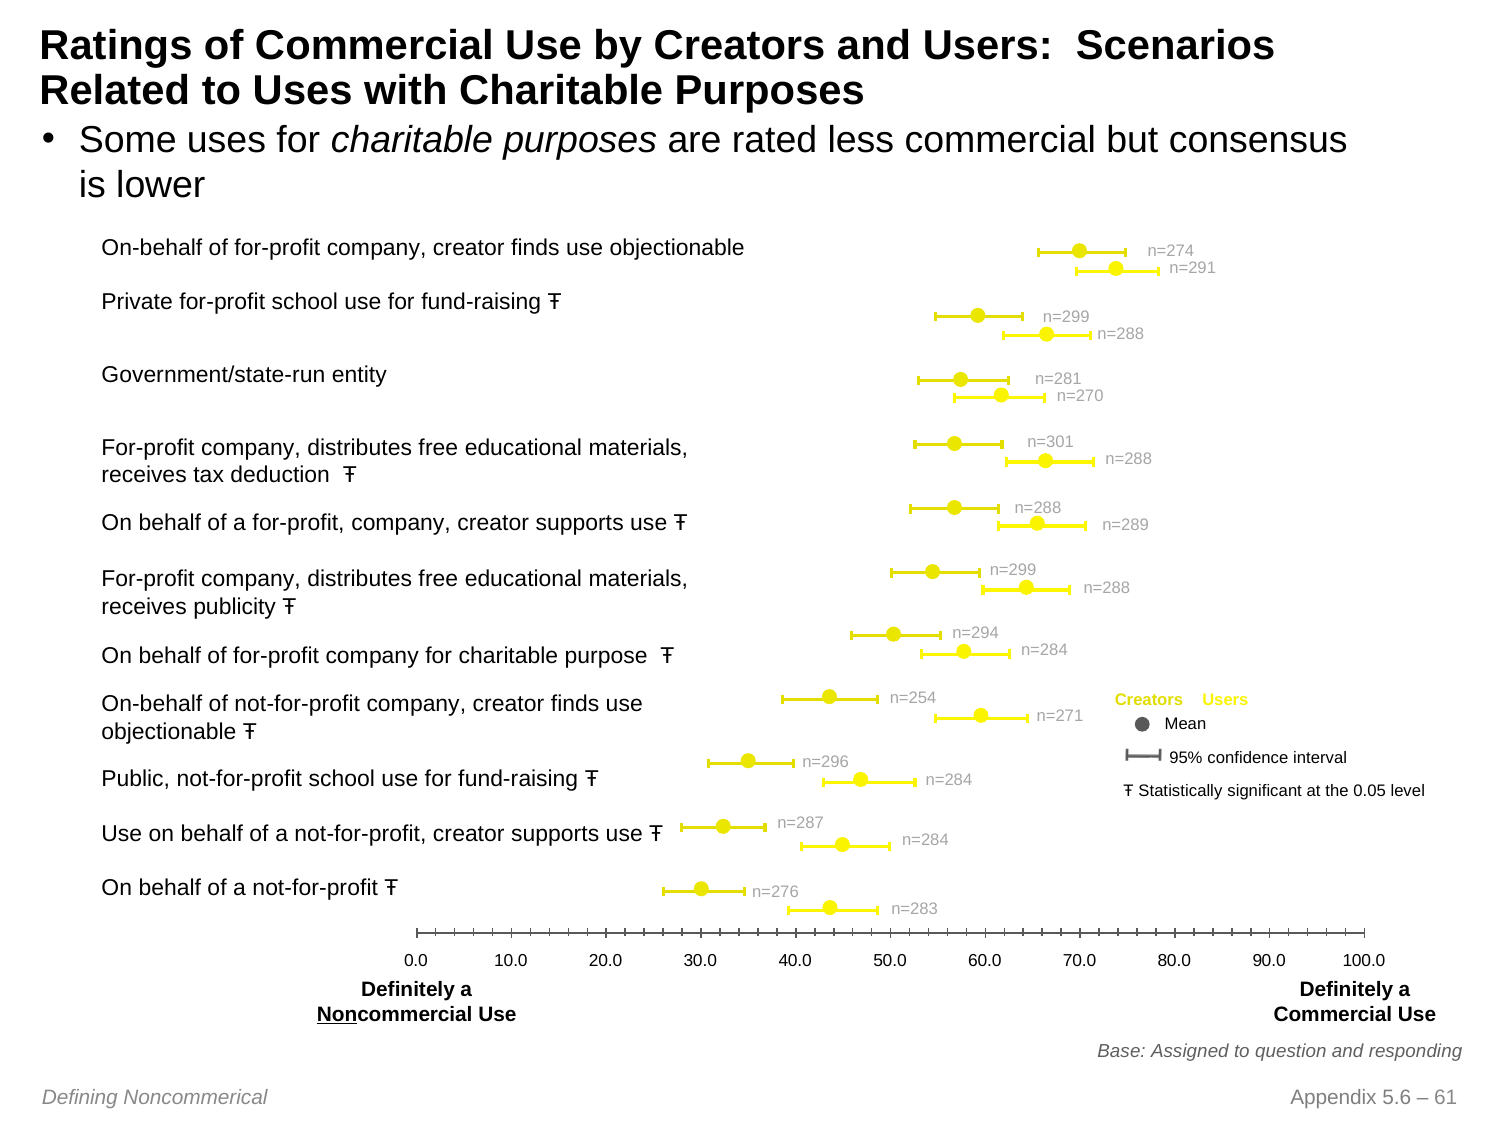

Ratings of Commercial Use by Creators and Users: Scenarios Related to Uses with Charitable Purposes
Some uses for charitable purposes are rated less commercial but consensus is lower
| On-behalf of for-profit company, creator finds use objectionable |
| --- |
| Private for-profit school use for fund-raising Ŧ |
| Government/state-run entity |
| For-profit company, distributes free educational materials, receives tax deduction Ŧ |
| On behalf of a for-profit, company, creator supports use Ŧ |
| For-profit company, distributes free educational materials, receives publicity Ŧ |
| On behalf of for-profit company for charitable purpose Ŧ |
| On-behalf of not-for-profit company, creator finds use objectionable Ŧ |
| Public, not-for-profit school use for fund-raising Ŧ |
| Use on behalf of a not-for-profit, creator supports use Ŧ |
| On behalf of a not-for-profit Ŧ |
n=274
n=291
n=299
n=288
n=281
n=270
n=301
n=288
n=288
n=289
n=299
n=288
n=294
n=284
n=254
Creators Users
Mean
95% confidence interval
n=271
n=296
n=284
Ŧ Statistically significant at the 0.05 level
n=287
n=284
n=276
n=283
Definitely a Noncommercial Use
Definitely a Commercial Use
Base: Assigned to question and responding
Defining Noncommerical
Appendix 5.6 –